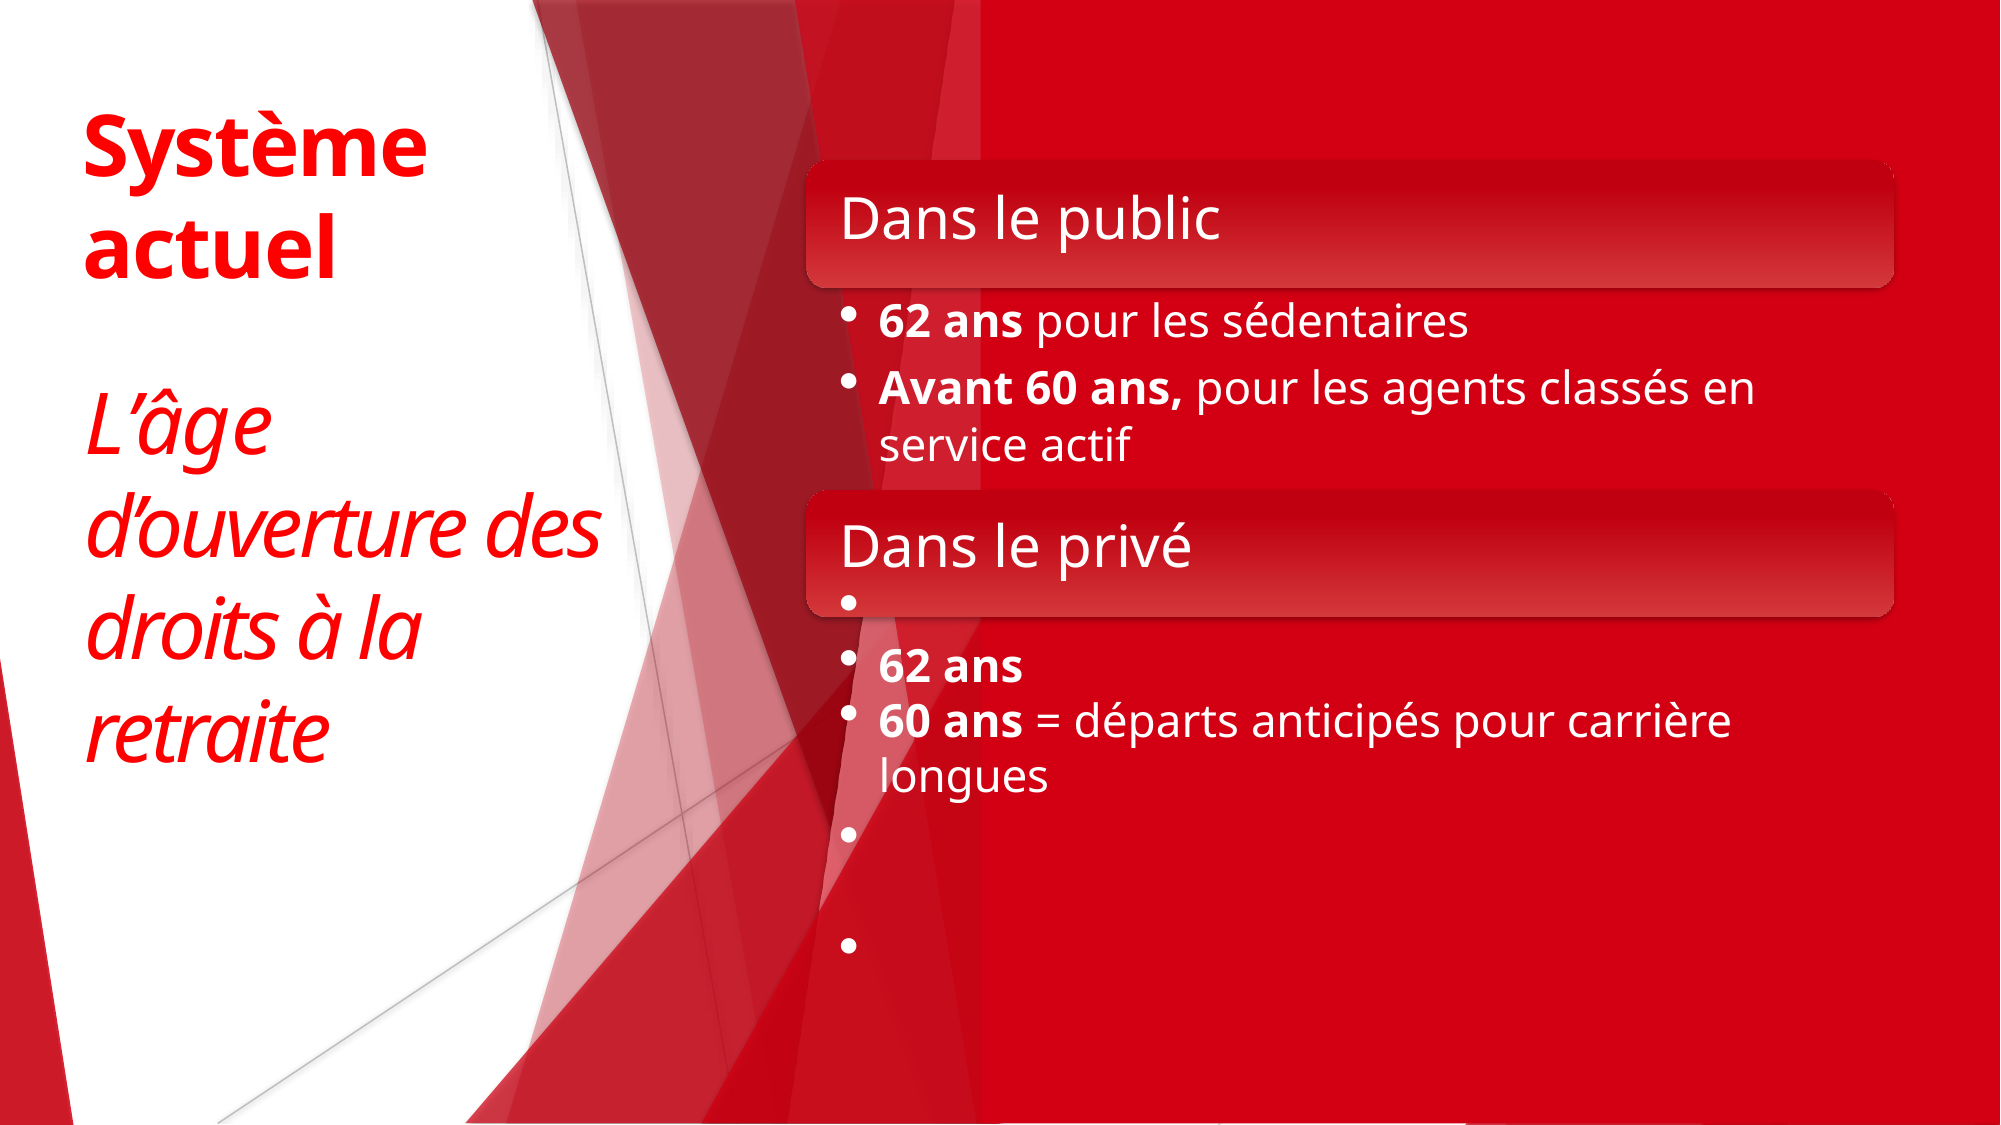

Système actuel
L’âge d’ouverture des droits à la retraite
# Dans le public
62 ans pour les sédentaires
Avant 60 ans, pour les agents classés en service actif
62 ans
60 ans = départs anticipés pour carrière longues
Dans le privé